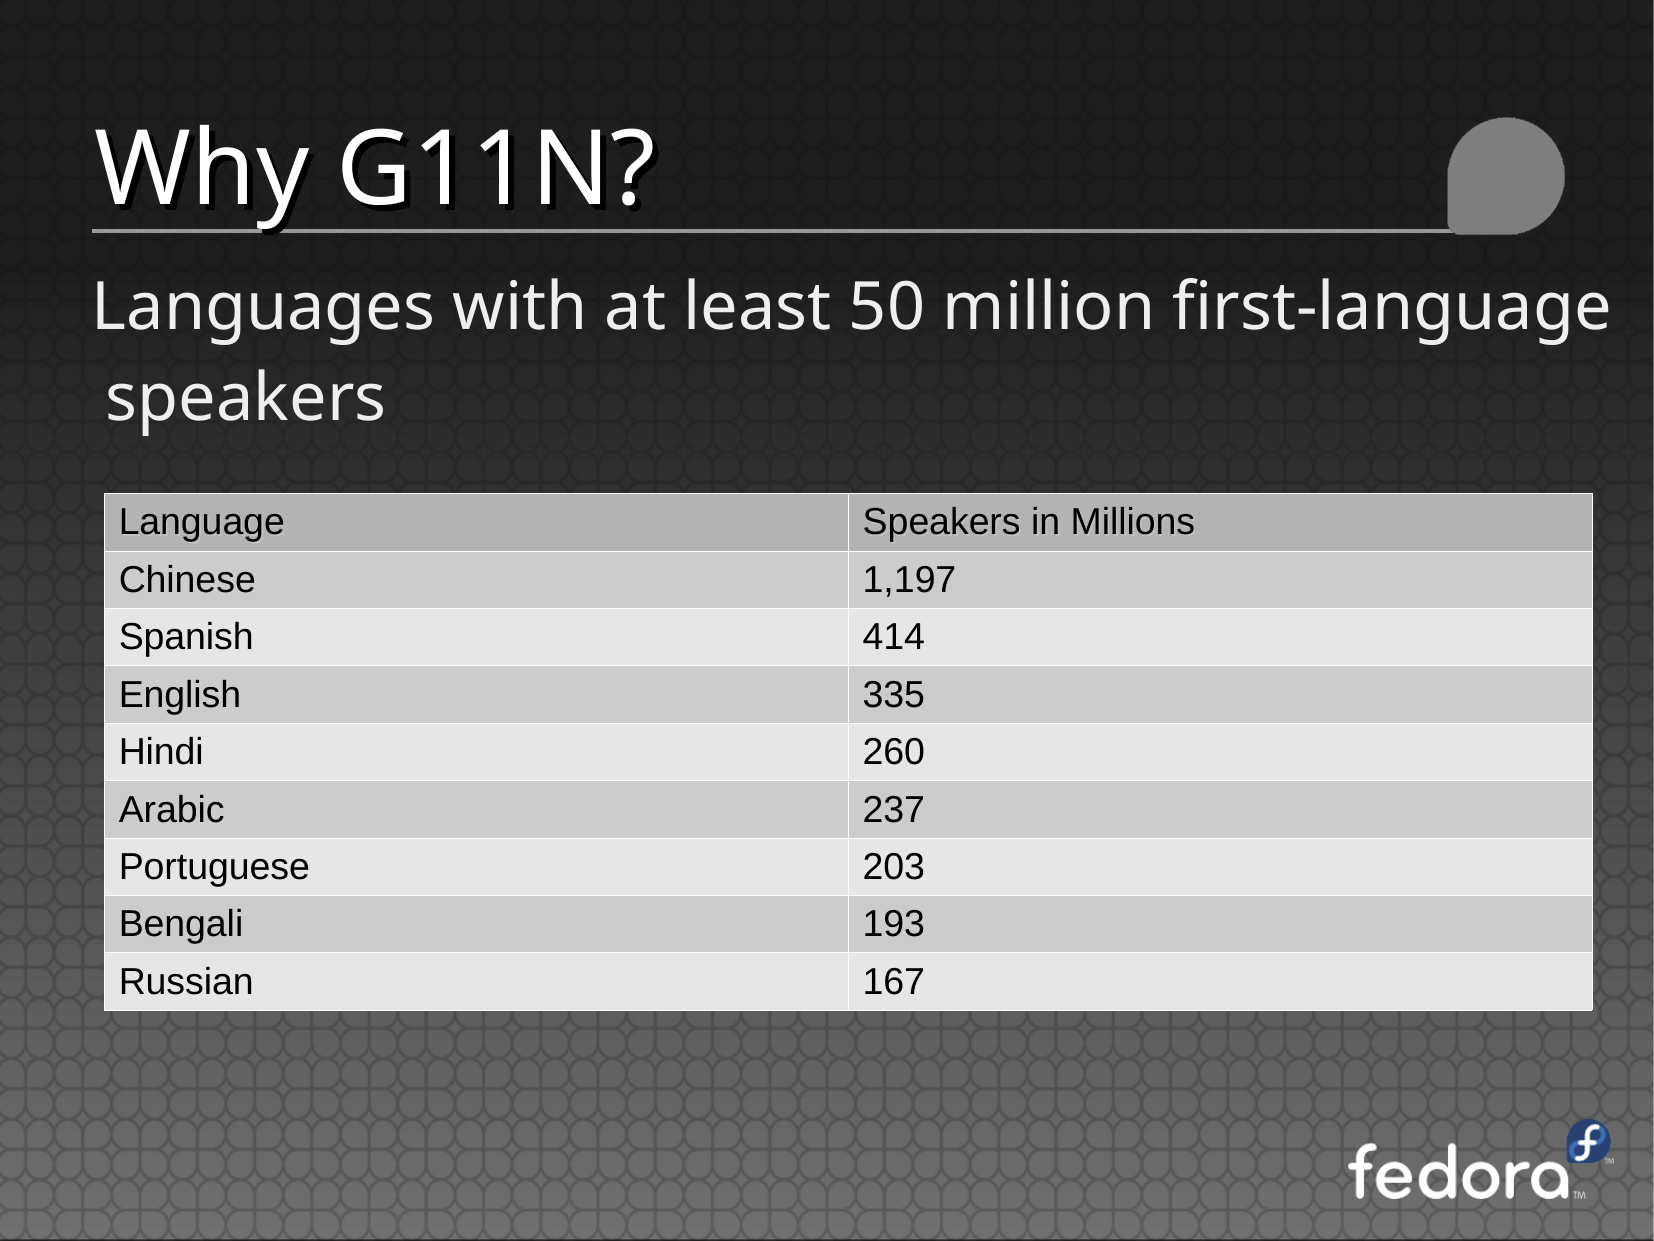

# Why G11N?
Languages with at least 50 million first-language
 speakers
| Language | Speakers in Millions |
| --- | --- |
| Chinese | 1,197 |
| Spanish | 414 |
| English | 335 |
| Hindi | 260 |
| Arabic | 237 |
| Portuguese | 203 |
| Bengali | 193 |
| Russian | 167 |